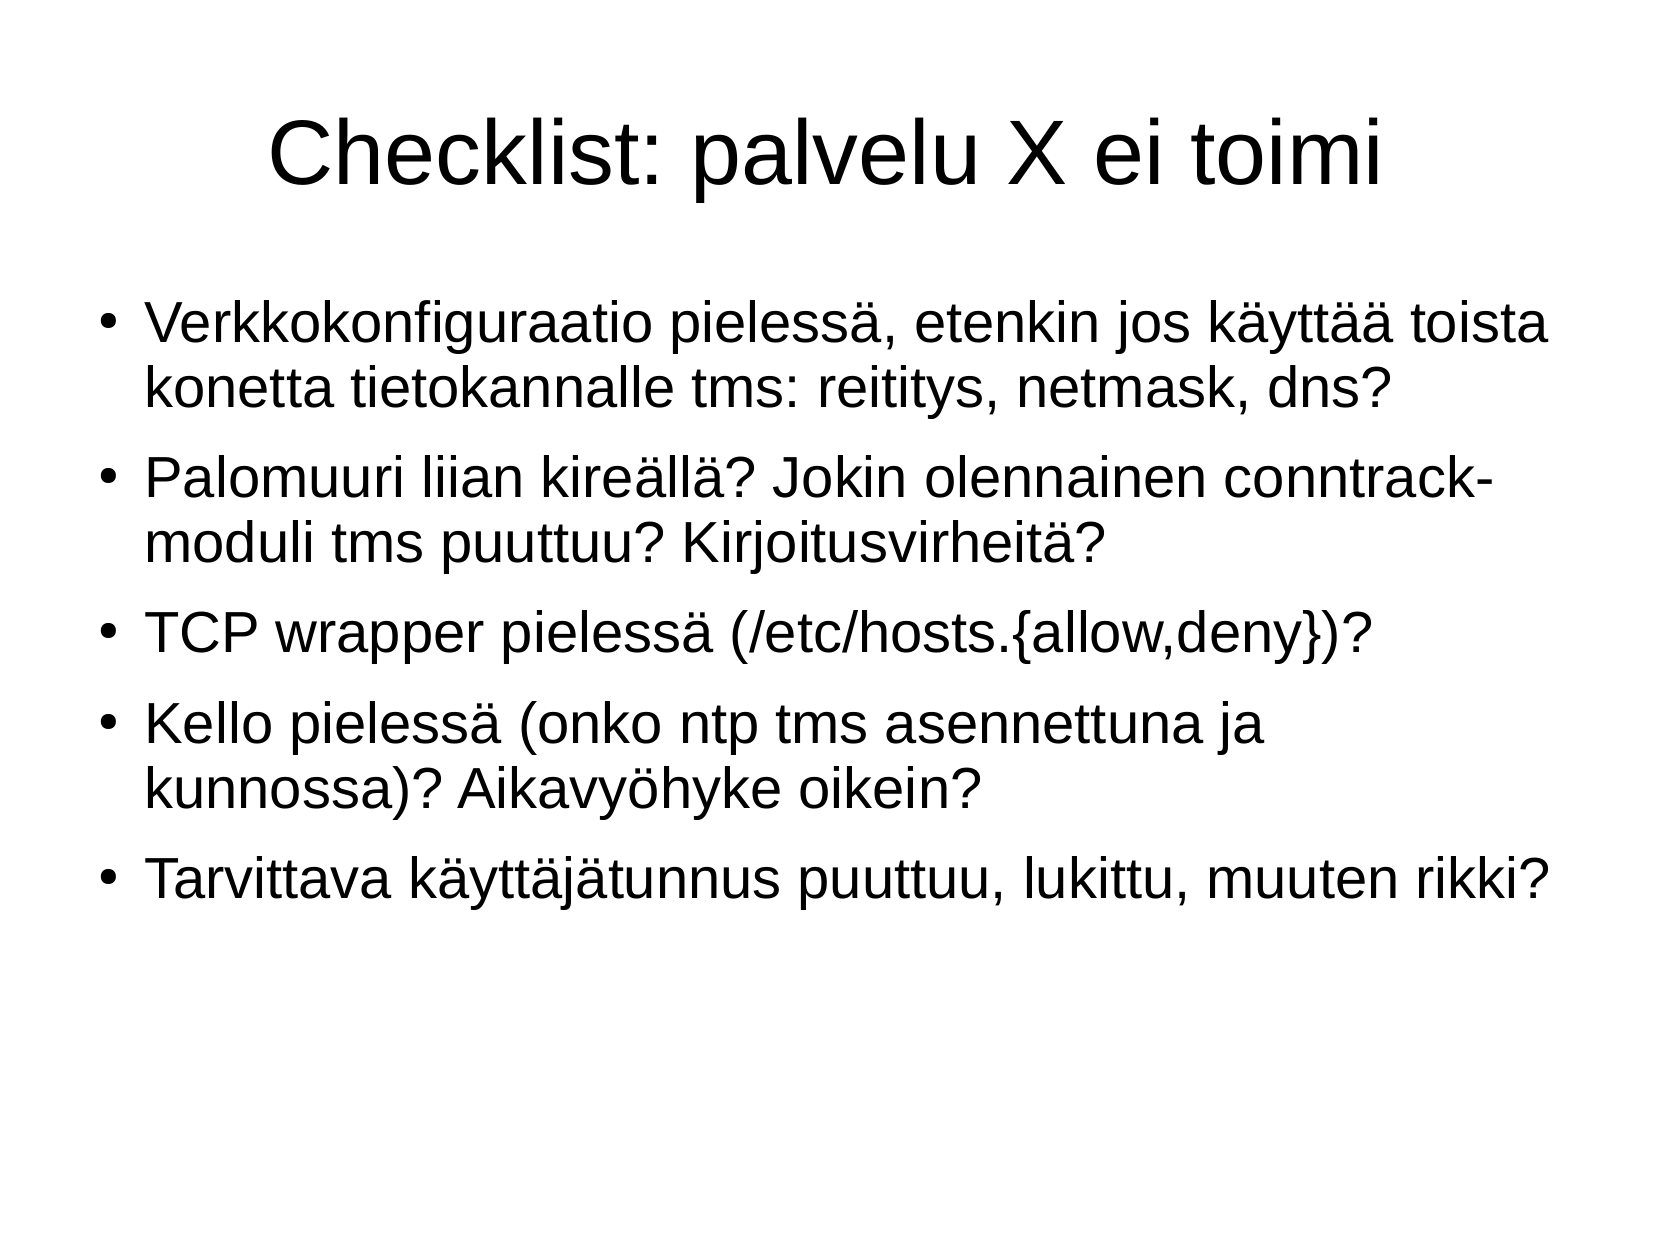

# Checklist: palvelu X ei toimi
Verkkokonfiguraatio pielessä, etenkin jos käyttää toista konetta tietokannalle tms: reititys, netmask, dns?
Palomuuri liian kireällä? Jokin olennainen conntrack-moduli tms puuttuu? Kirjoitusvirheitä?
TCP wrapper pielessä (/etc/hosts.{allow,deny})?
Kello pielessä (onko ntp tms asennettuna ja kunnossa)? Aikavyöhyke oikein?
Tarvittava käyttäjätunnus puuttuu, lukittu, muuten rikki?